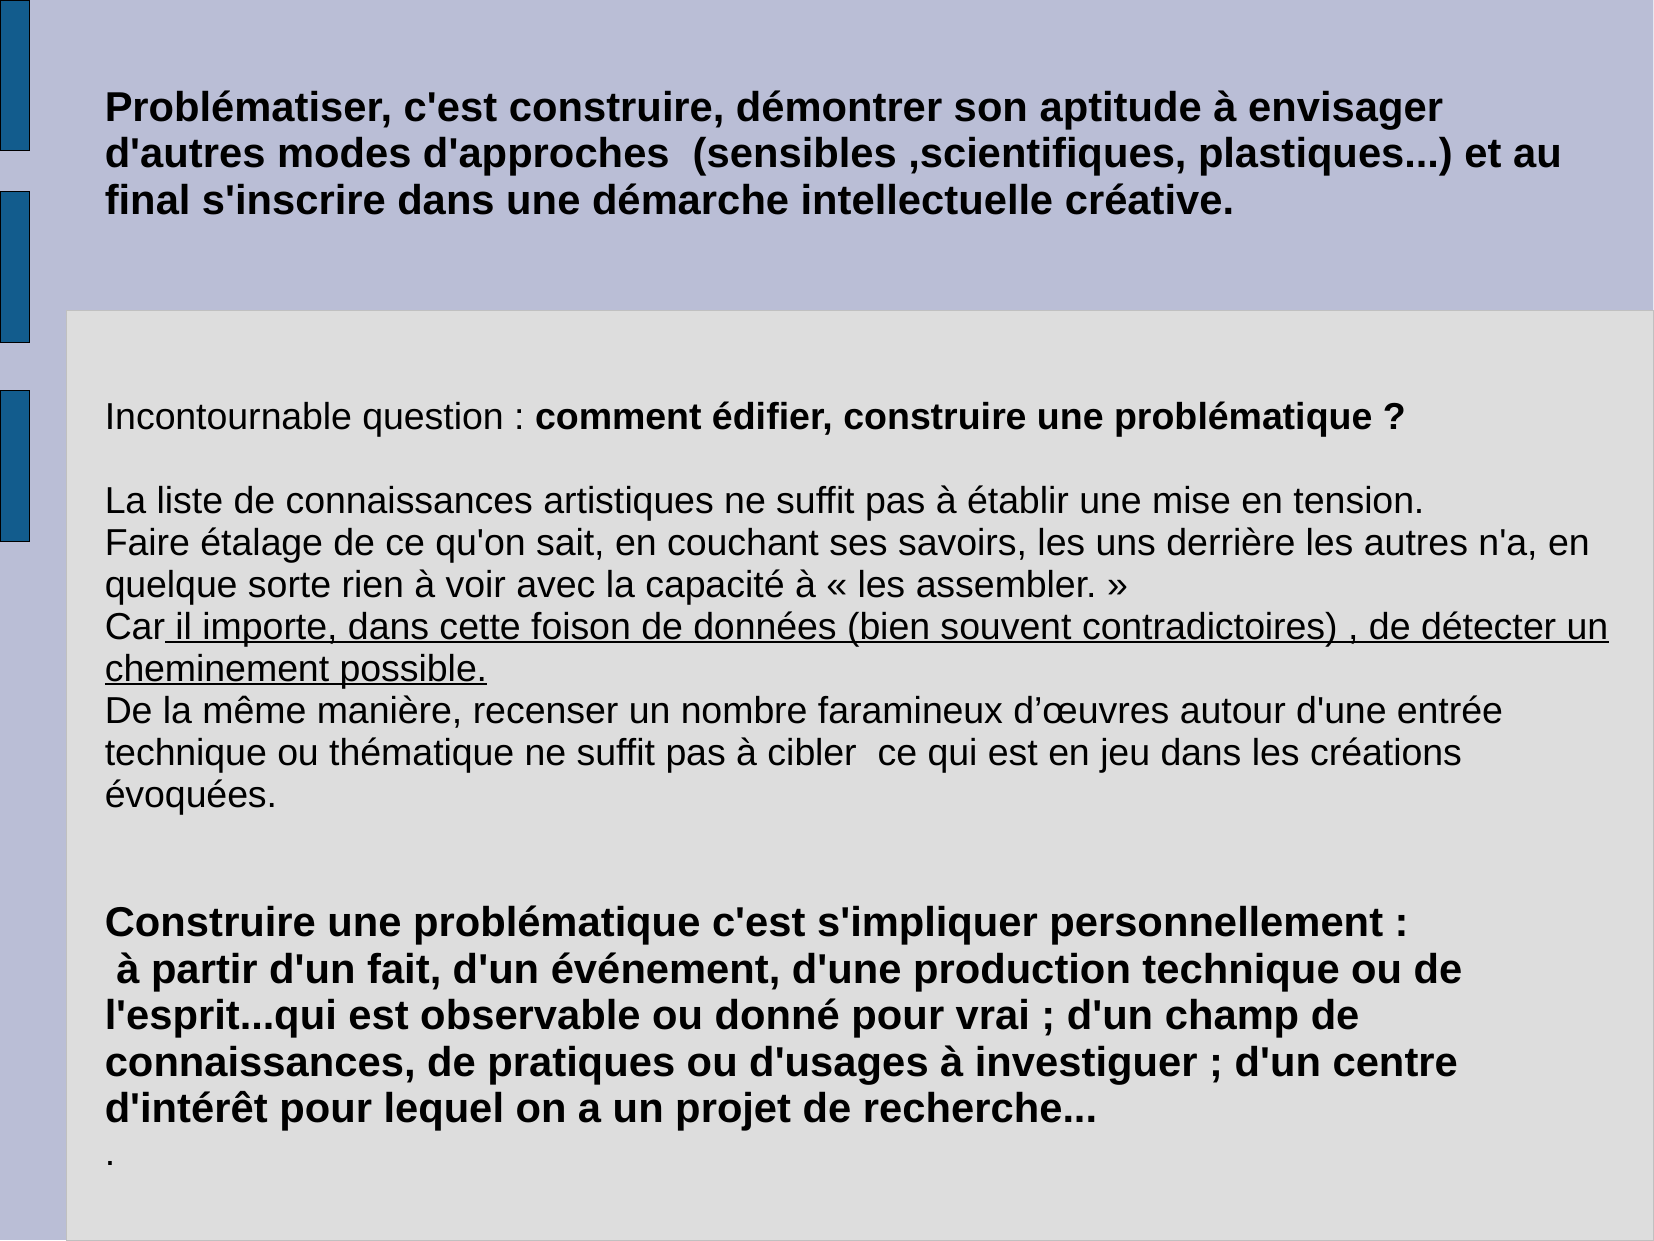

Problématiser, c'est construire, démontrer son aptitude à envisager
d'autres modes d'approches (sensibles ,scientifiques, plastiques...) et au final s'inscrire dans une démarche intellectuelle créative.
Incontournable question : comment édifier, construire une problématique ?
La liste de connaissances artistiques ne suffit pas à établir une mise en tension.
Faire étalage de ce qu'on sait, en couchant ses savoirs, les uns derrière les autres n'a, en quelque sorte rien à voir avec la capacité à « les assembler. »
Car il importe, dans cette foison de données (bien souvent contradictoires) , de détecter un cheminement possible.
De la même manière, recenser un nombre faramineux d’œuvres autour d'une entrée technique ou thématique ne suffit pas à cibler ce qui est en jeu dans les créations évoquées.
Construire une problématique c'est s'impliquer personnellement :
 à partir d'un fait, d'un événement, d'une production technique ou de l'esprit...qui est observable ou donné pour vrai ; d'un champ de connaissances, de pratiques ou d'usages à investiguer ; d'un centre d'intérêt pour lequel on a un projet de recherche...
.